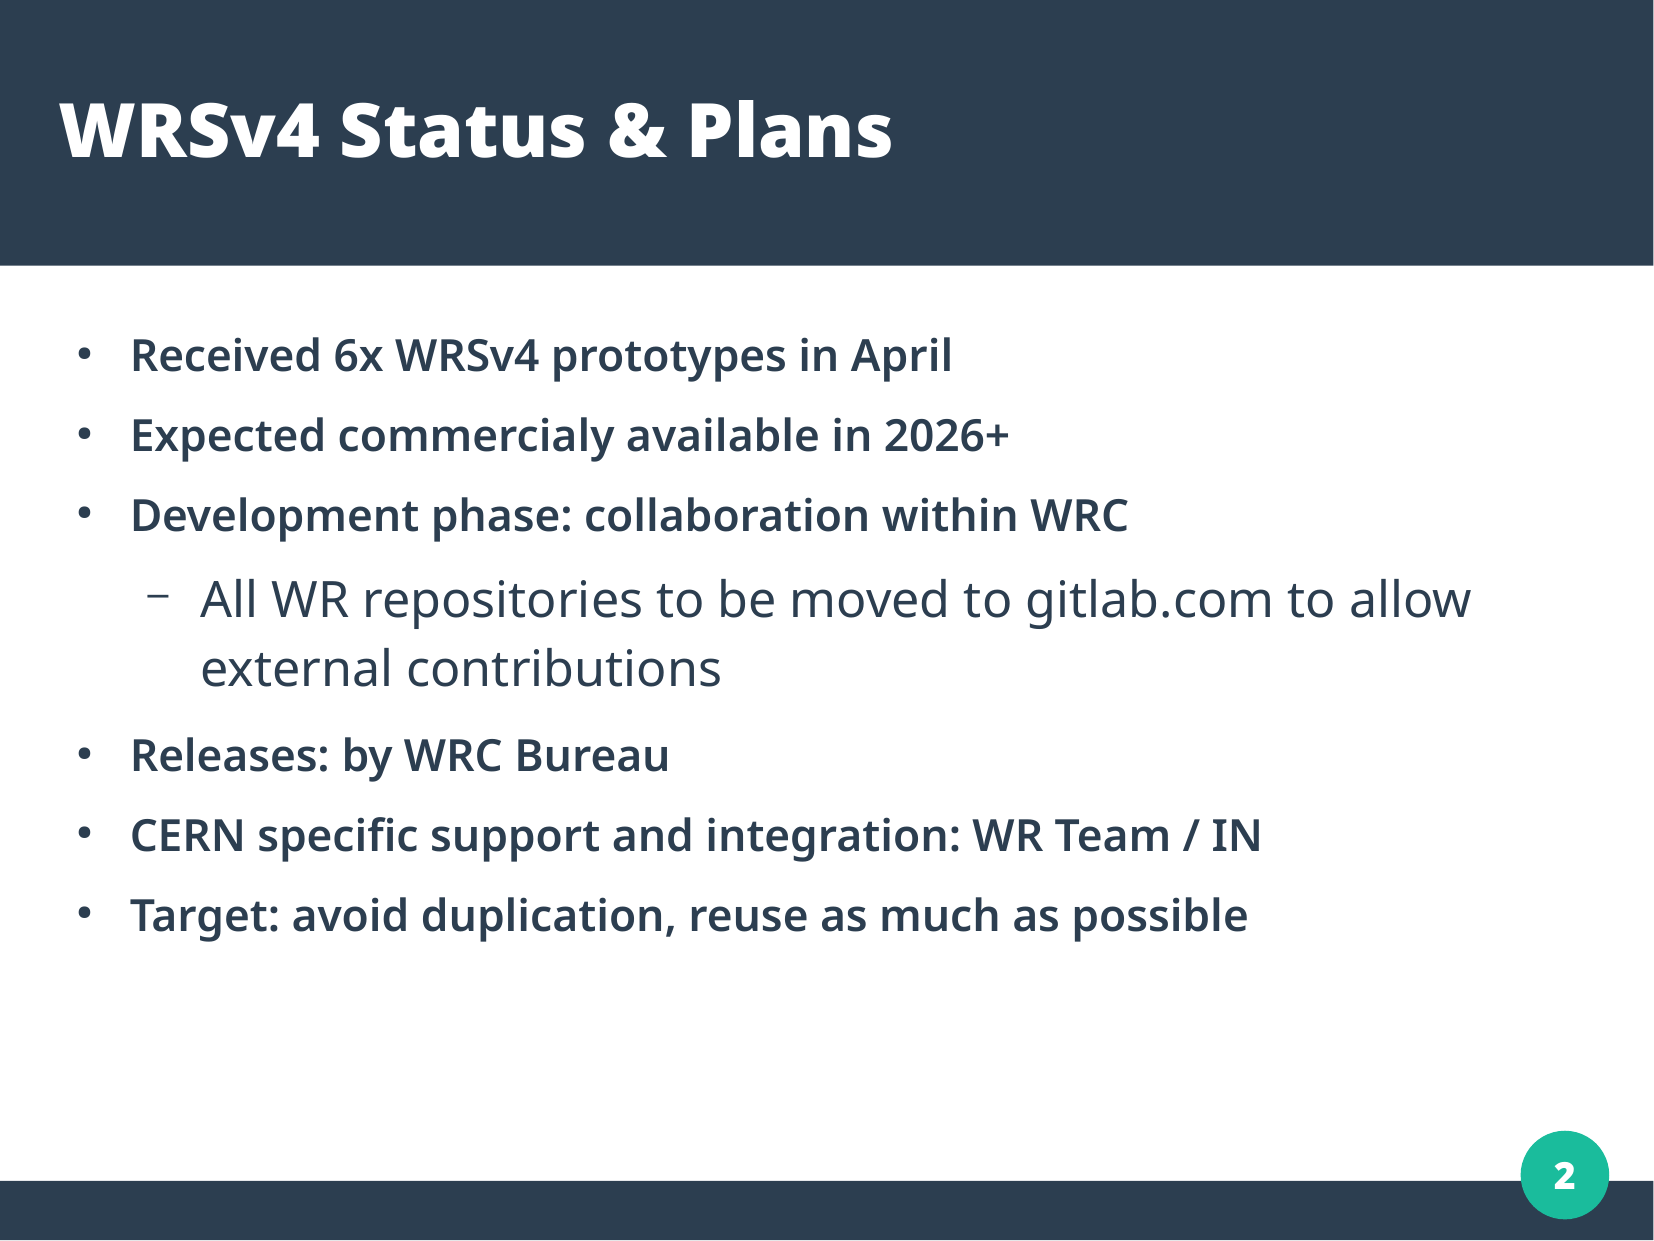

# WRSv4 Status & Plans
Received 6x WRSv4 prototypes in April
Expected commercialy available in 2026+
Development phase: collaboration within WRC
All WR repositories to be moved to gitlab.com to allow external contributions
Releases: by WRC Bureau
CERN specific support and integration: WR Team / IN
Target: avoid duplication, reuse as much as possible
2